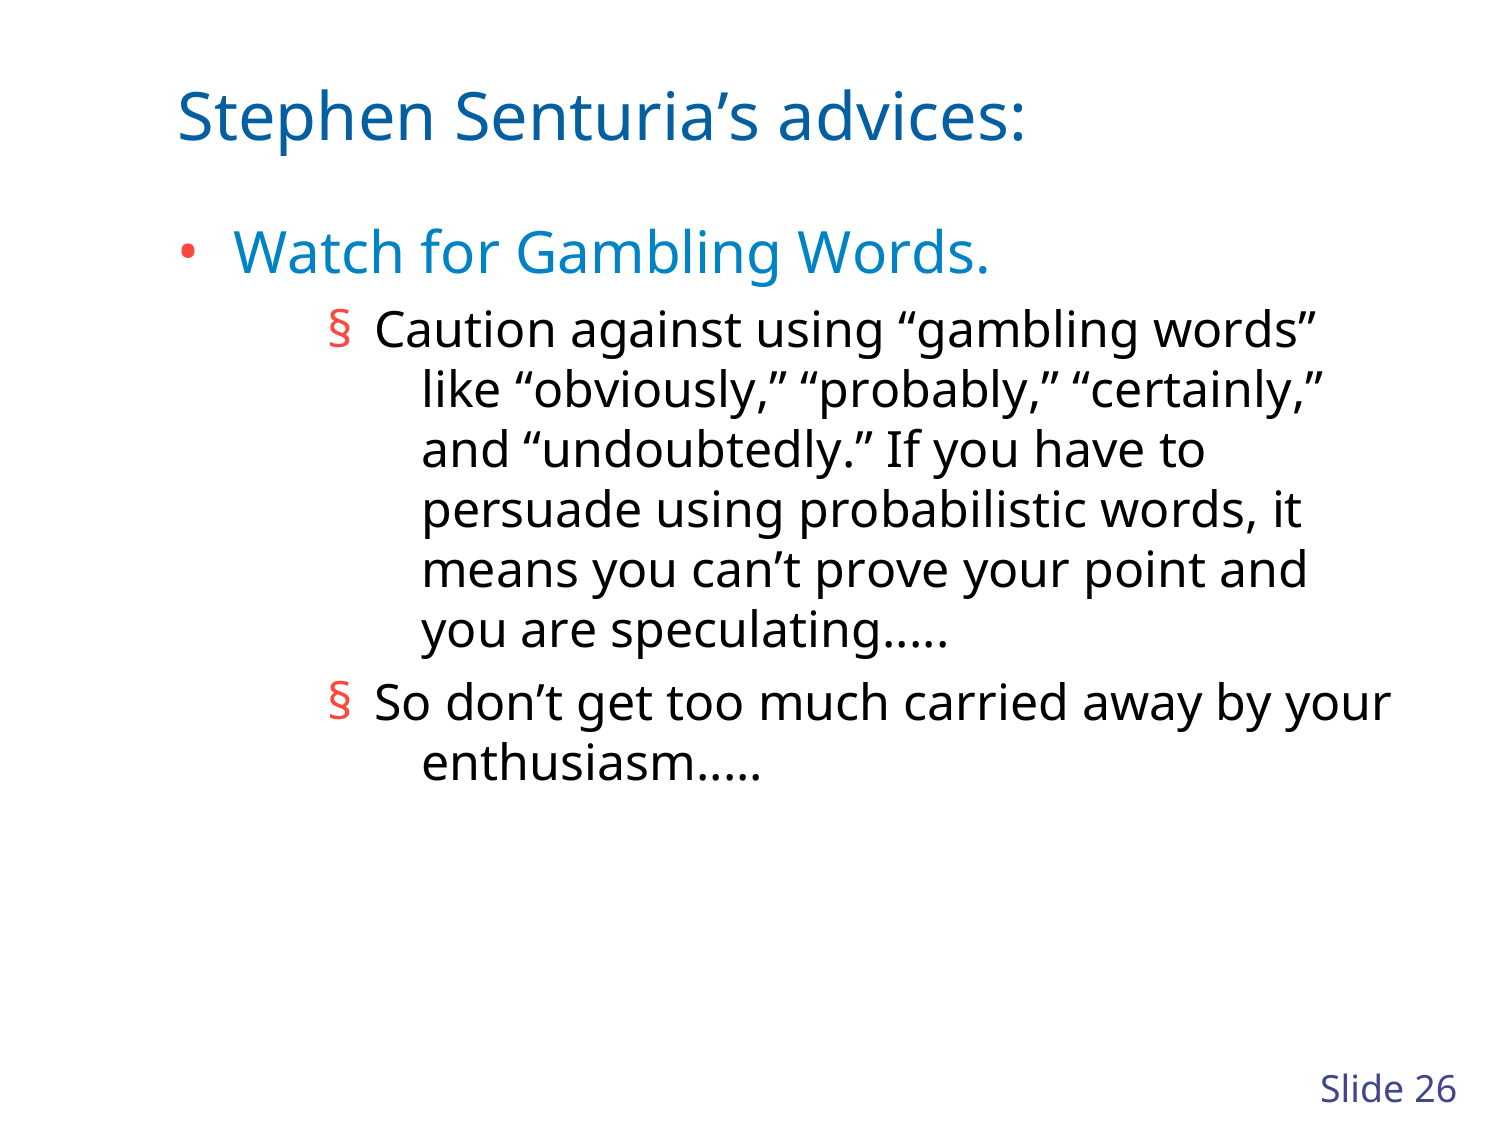

# Stephen Senturia’s advices:
Watch for Gambling Words.
Caution against using “gambling words” like “obviously,” “probably,” “certainly,” and “undoubtedly.” If you have to persuade using probabilistic words, it means you can’t prove your point and you are speculating.....
So don’t get too much carried away by your enthusiasm.....